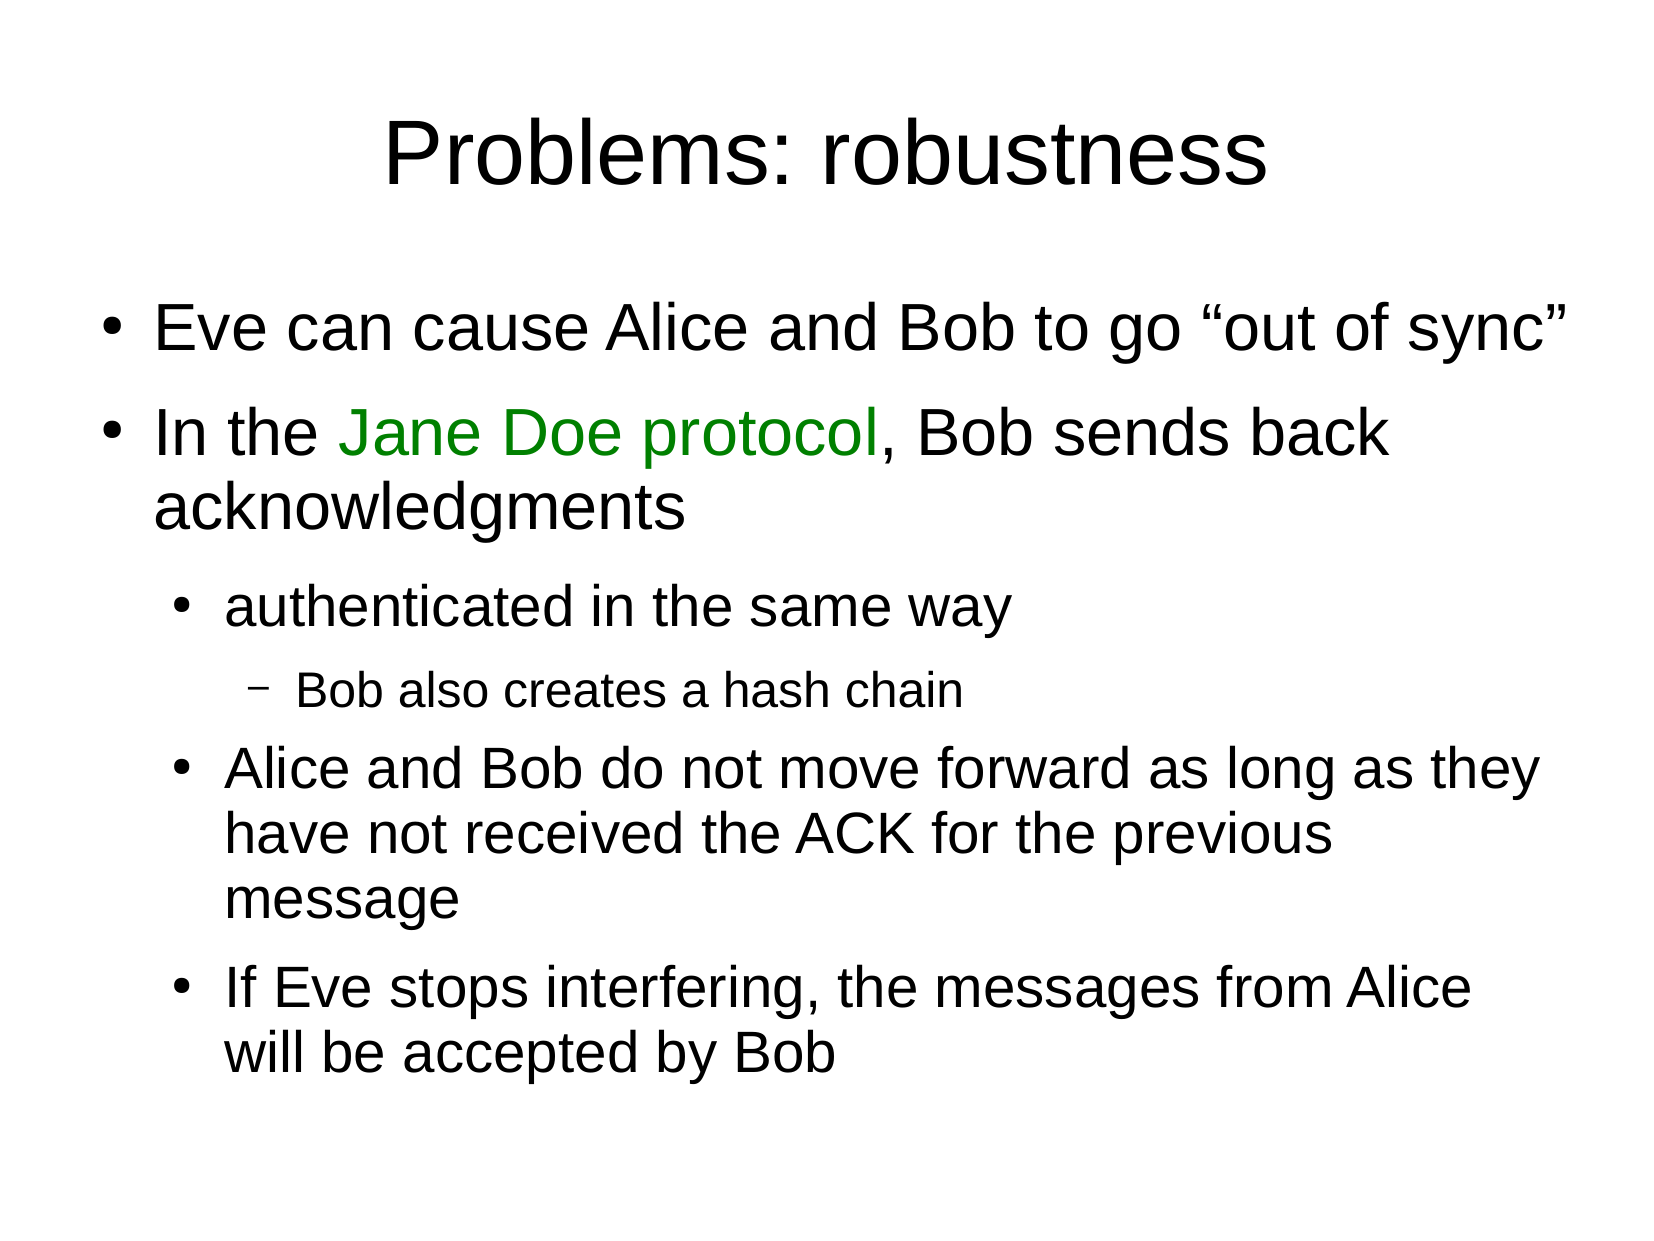

# Problems: robustness
Eve can cause Alice and Bob to go “out of sync”
In the Jane Doe protocol, Bob sends back acknowledgments
authenticated in the same way
Bob also creates a hash chain
Alice and Bob do not move forward as long as they have not received the ACK for the previous message
If Eve stops interfering, the messages from Alice will be accepted by Bob